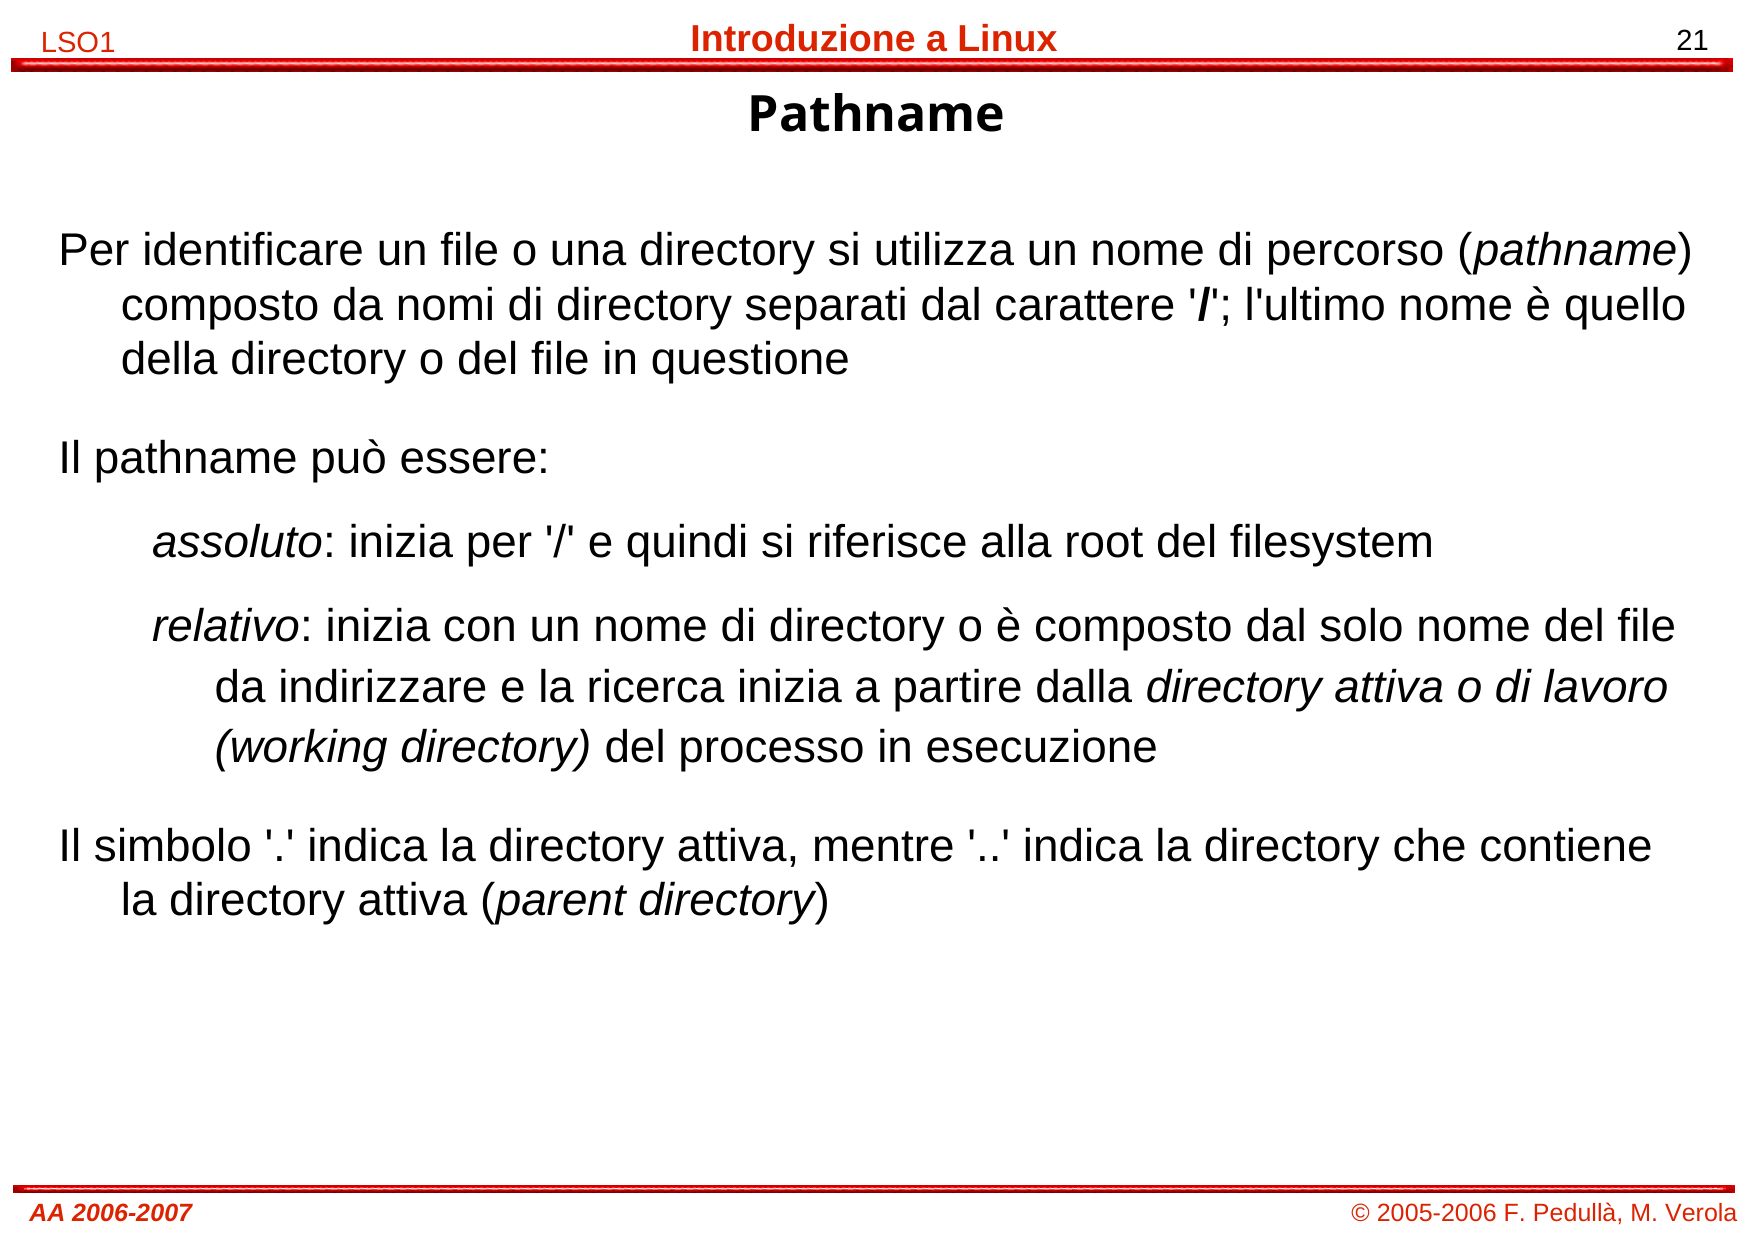

# Pathname
Per identificare un file o una directory si utilizza un nome di percorso (pathname) composto da nomi di directory separati dal carattere '/'; l'ultimo nome è quello della directory o del file in questione
Il pathname può essere:
assoluto: inizia per '/' e quindi si riferisce alla root del filesystem
relativo: inizia con un nome di directory o è composto dal solo nome del file da indirizzare e la ricerca inizia a partire dalla directory attiva o di lavoro (working directory) del processo in esecuzione
Il simbolo '.' indica la directory attiva, mentre '..' indica la directory che contiene la directory attiva (parent directory)